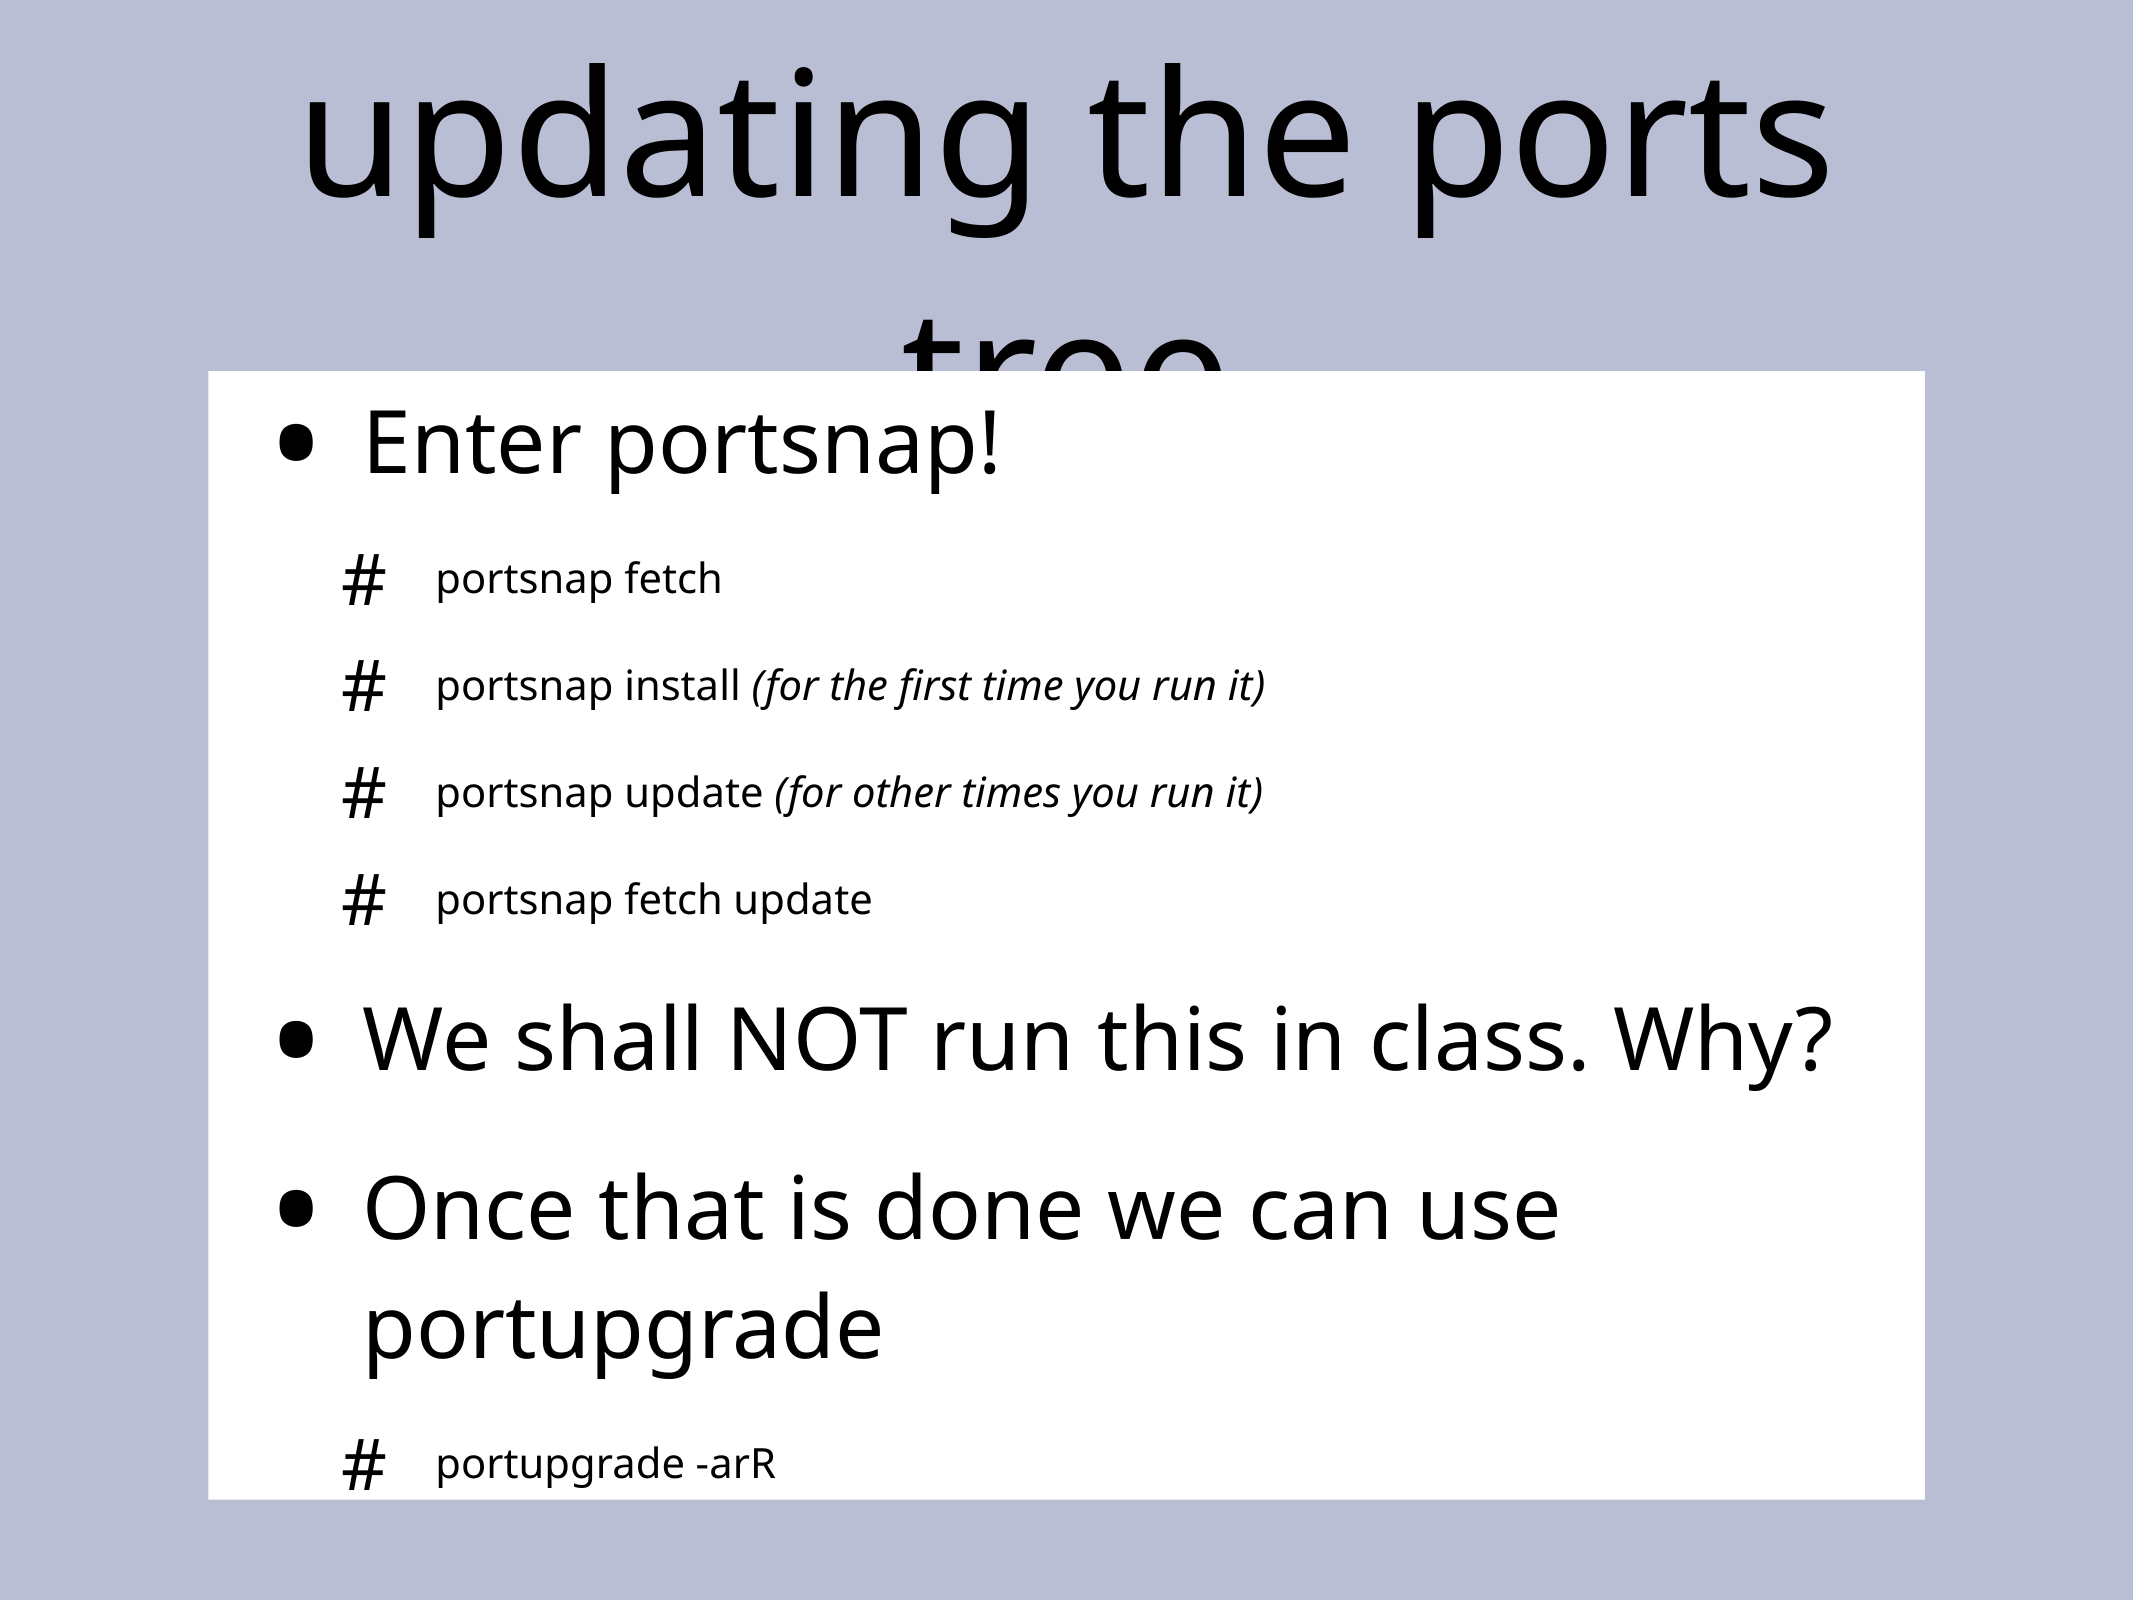

# updating the ports tree
Enter portsnap!
portsnap fetch
portsnap install (for the first time you run it)
portsnap update (for other times you run it)
portsnap fetch update
We shall NOT run this in class. Why?
Once that is done we can use portupgrade
portupgrade -arR